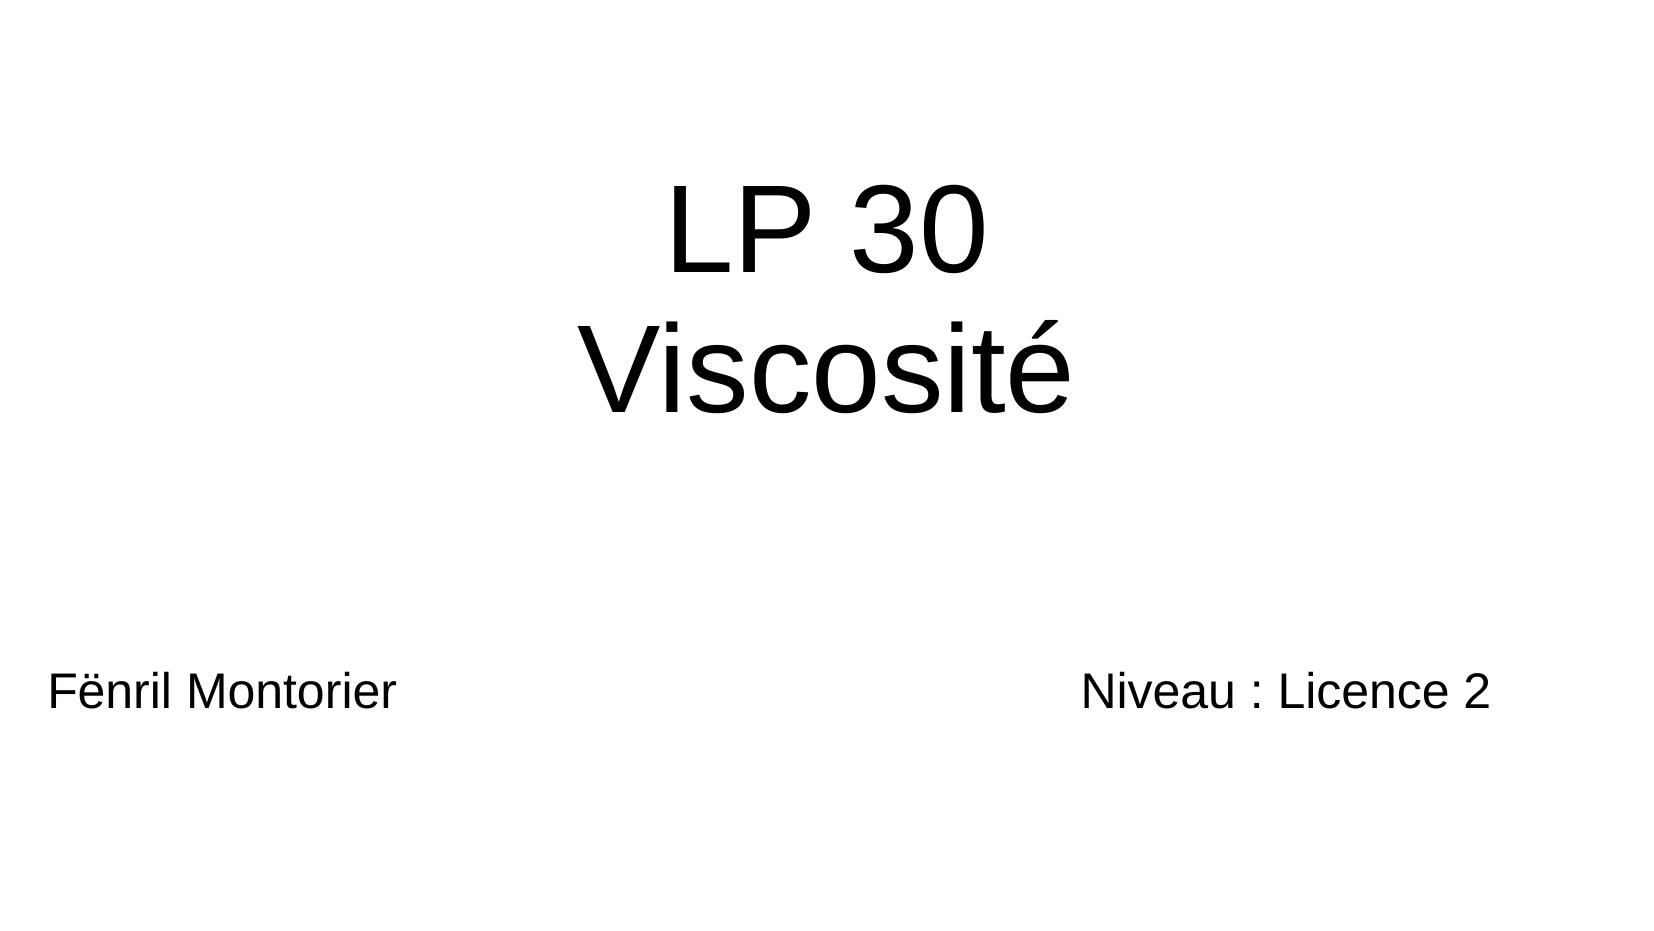

# LP 30 Viscosité
Fënril Montorier										Niveau : Licence 2